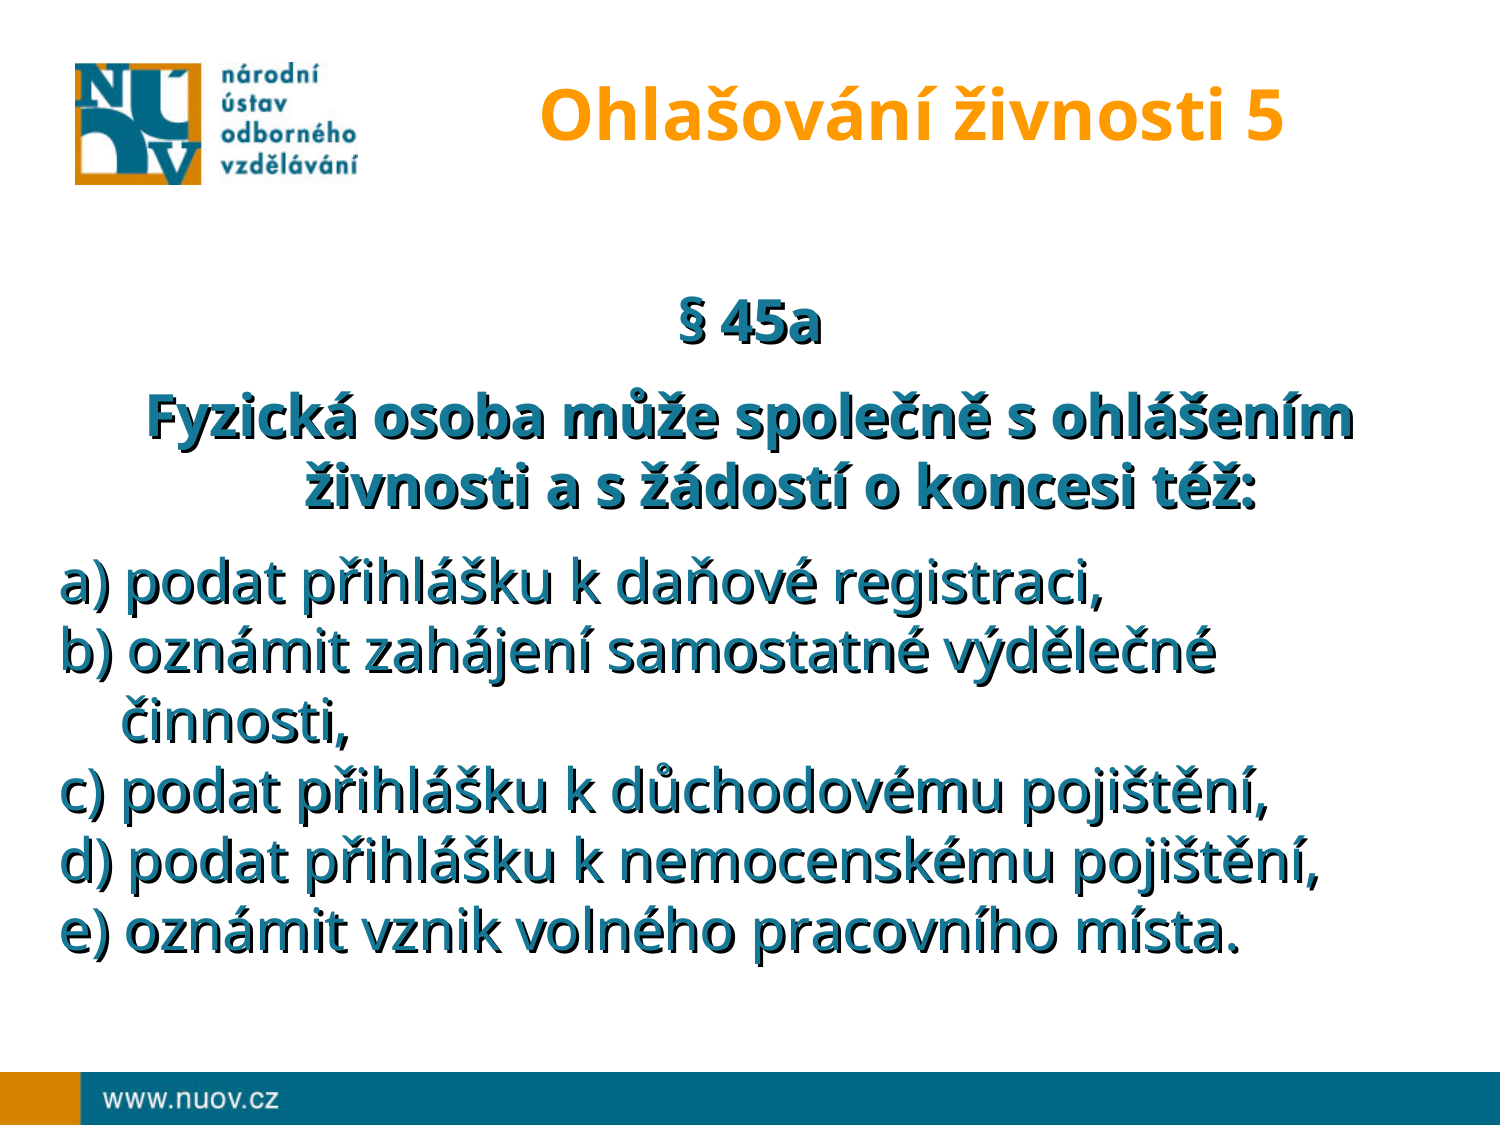

# Ohlašování živnosti 5
§ 45a
Fyzická osoba může společně s ohlášením
 živnosti a s žádostí o koncesi též:
a) podat přihlášku k daňové registraci,
b) oznámit zahájení samostatné výdělečné
 činnosti,
c) podat přihlášku k důchodovému pojištění,
d) podat přihlášku k nemocenskému pojištění,
e) oznámit vznik volného pracovního místa.